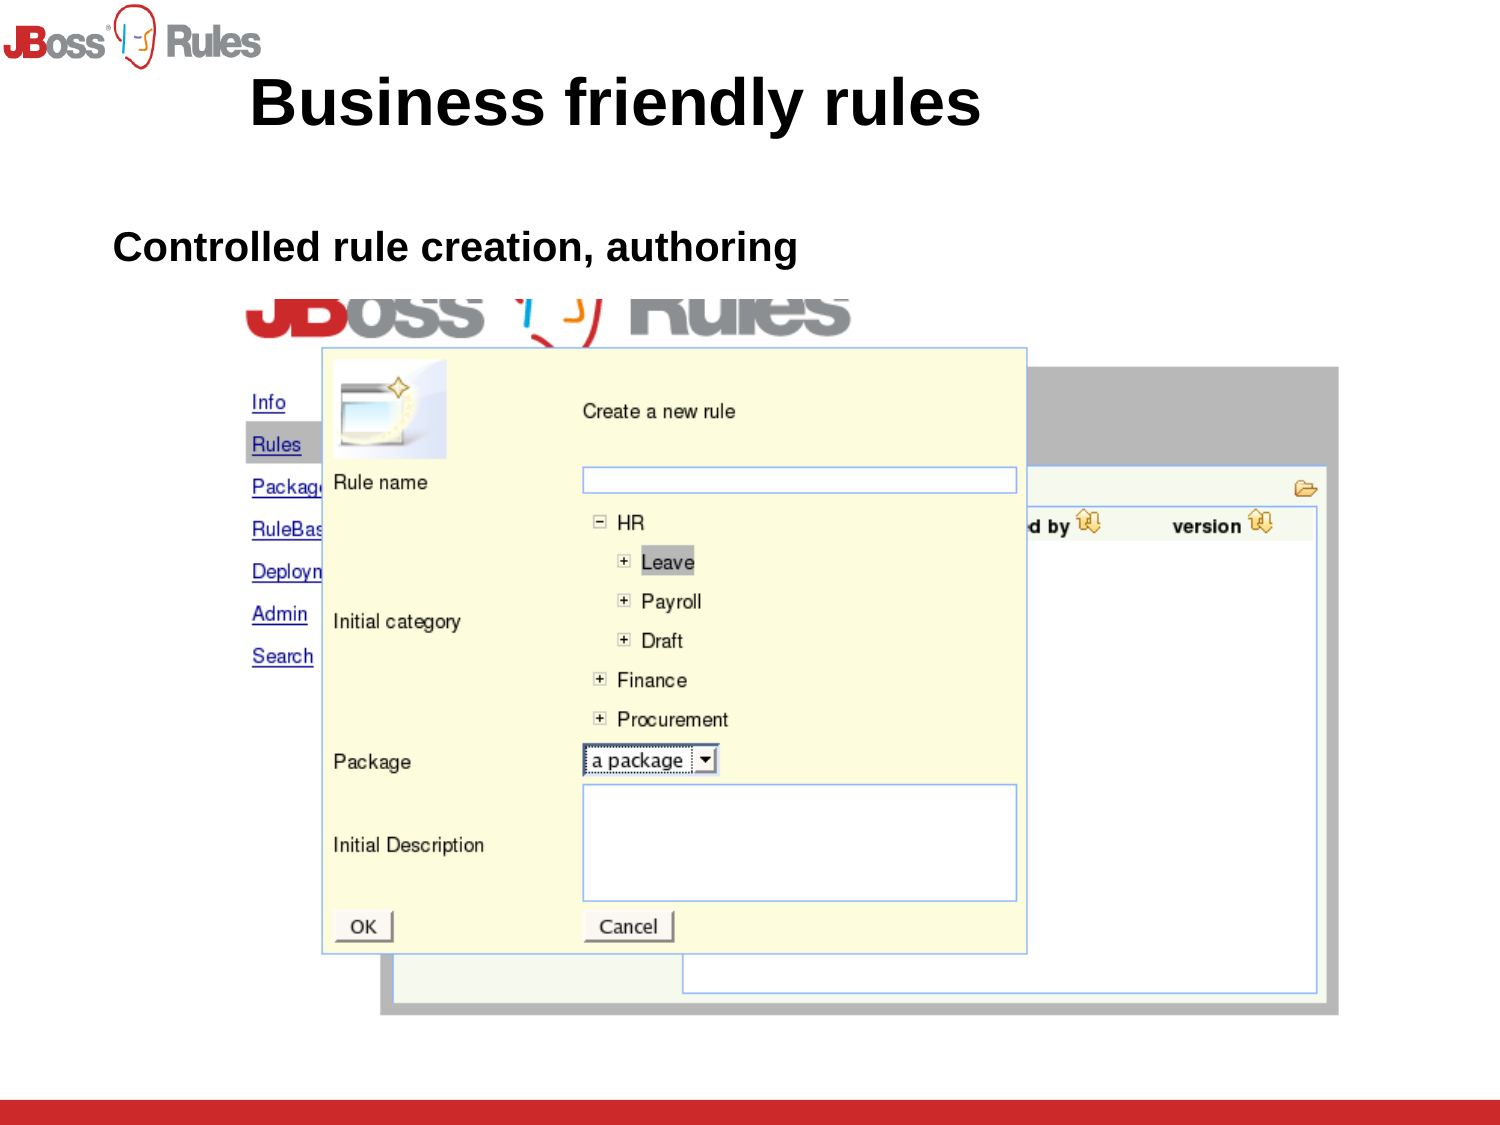

# Business friendly rules
Controlled rule creation, authoring